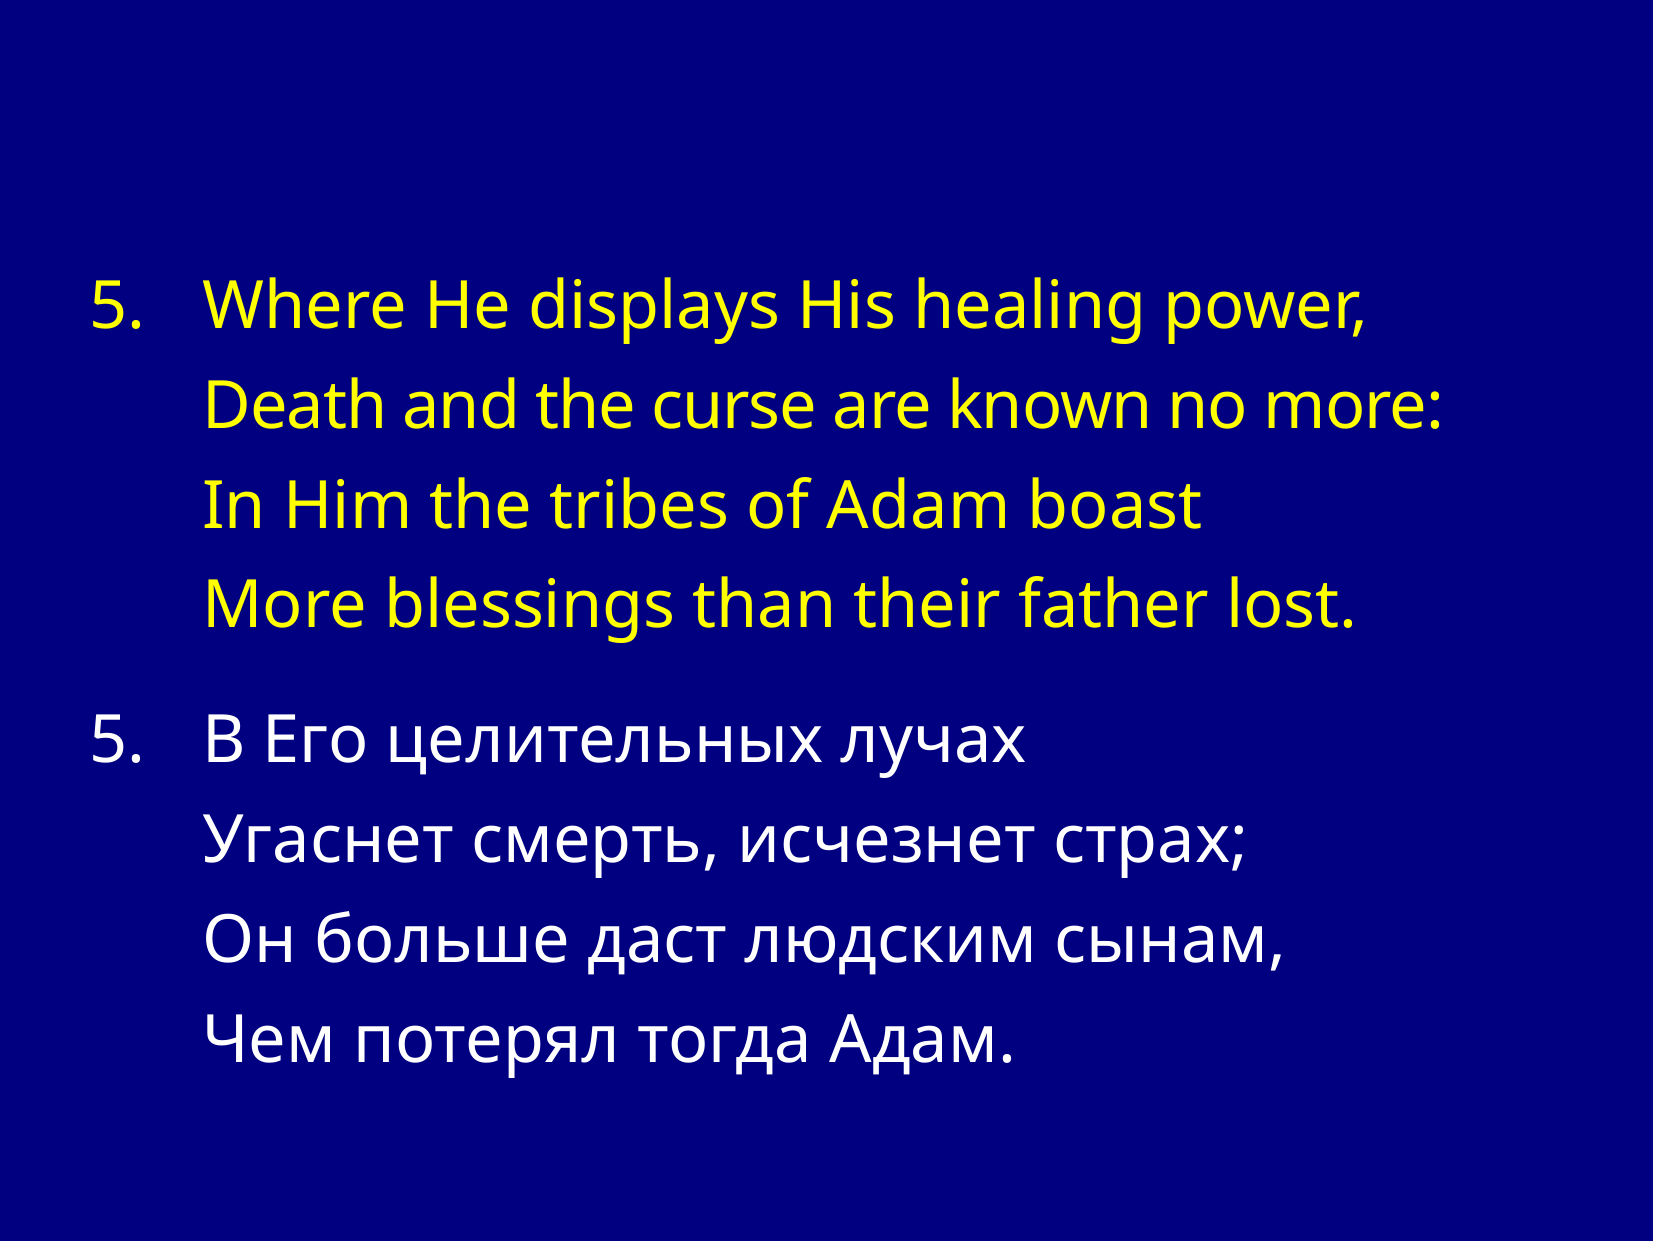

5.	Where He displays His healing power,
	Death and the curse are known no more:
	In Him the tribes of Adam boast
	More blessings than their father lost.
5.	В Его целительных лучах
	Угаснет смерть, исчезнет страх;
	Он больше даст людским сынам,
	Чем потерял тогда Адам.